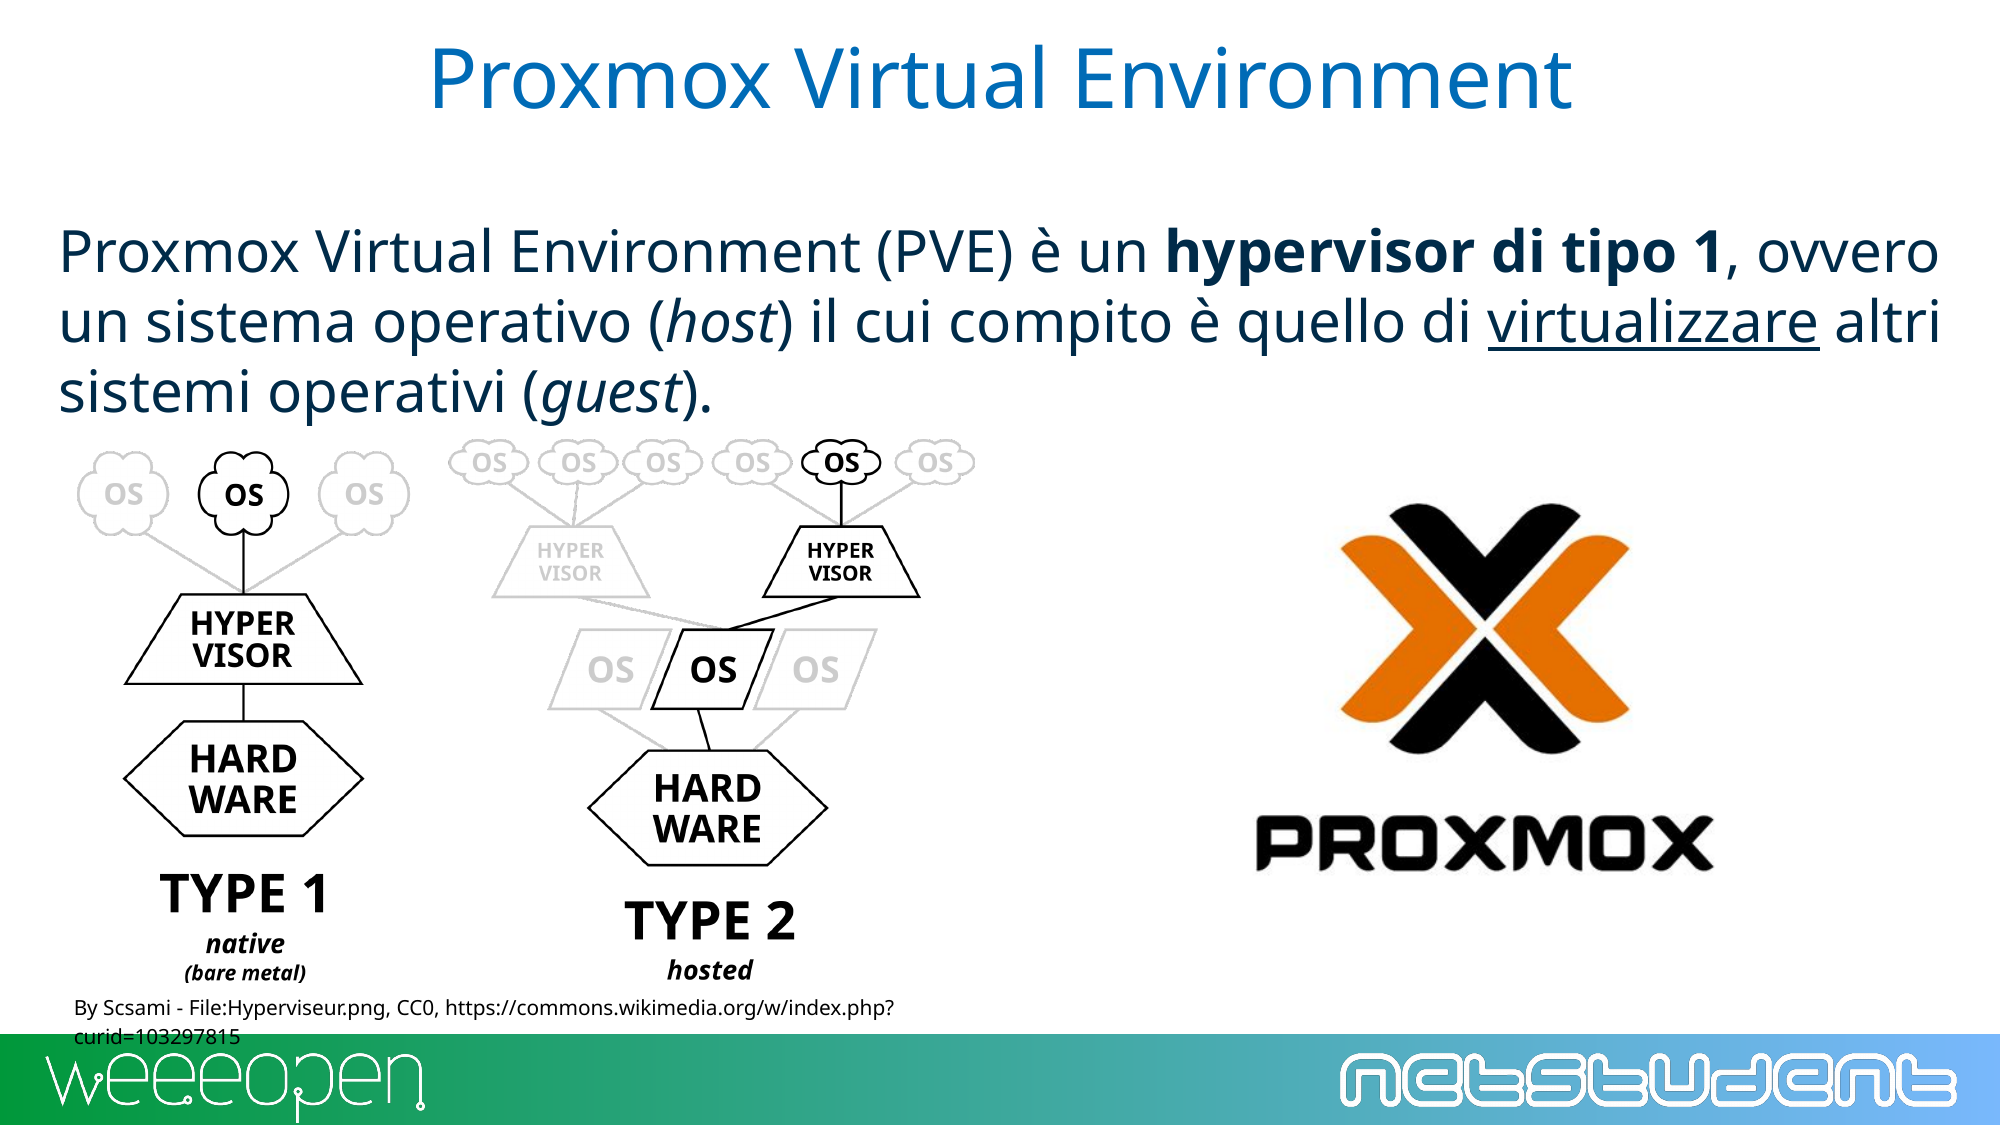

# Proxmox Virtual Environment
Proxmox Virtual Environment (PVE) è un hypervisor di tipo 1, ovvero un sistema operativo (host) il cui compito è quello di virtualizzare altri sistemi operativi (guest).
By Scsami - File:Hyperviseur.png, CC0, https://commons.wikimedia.org/w/index.php?curid=103297815